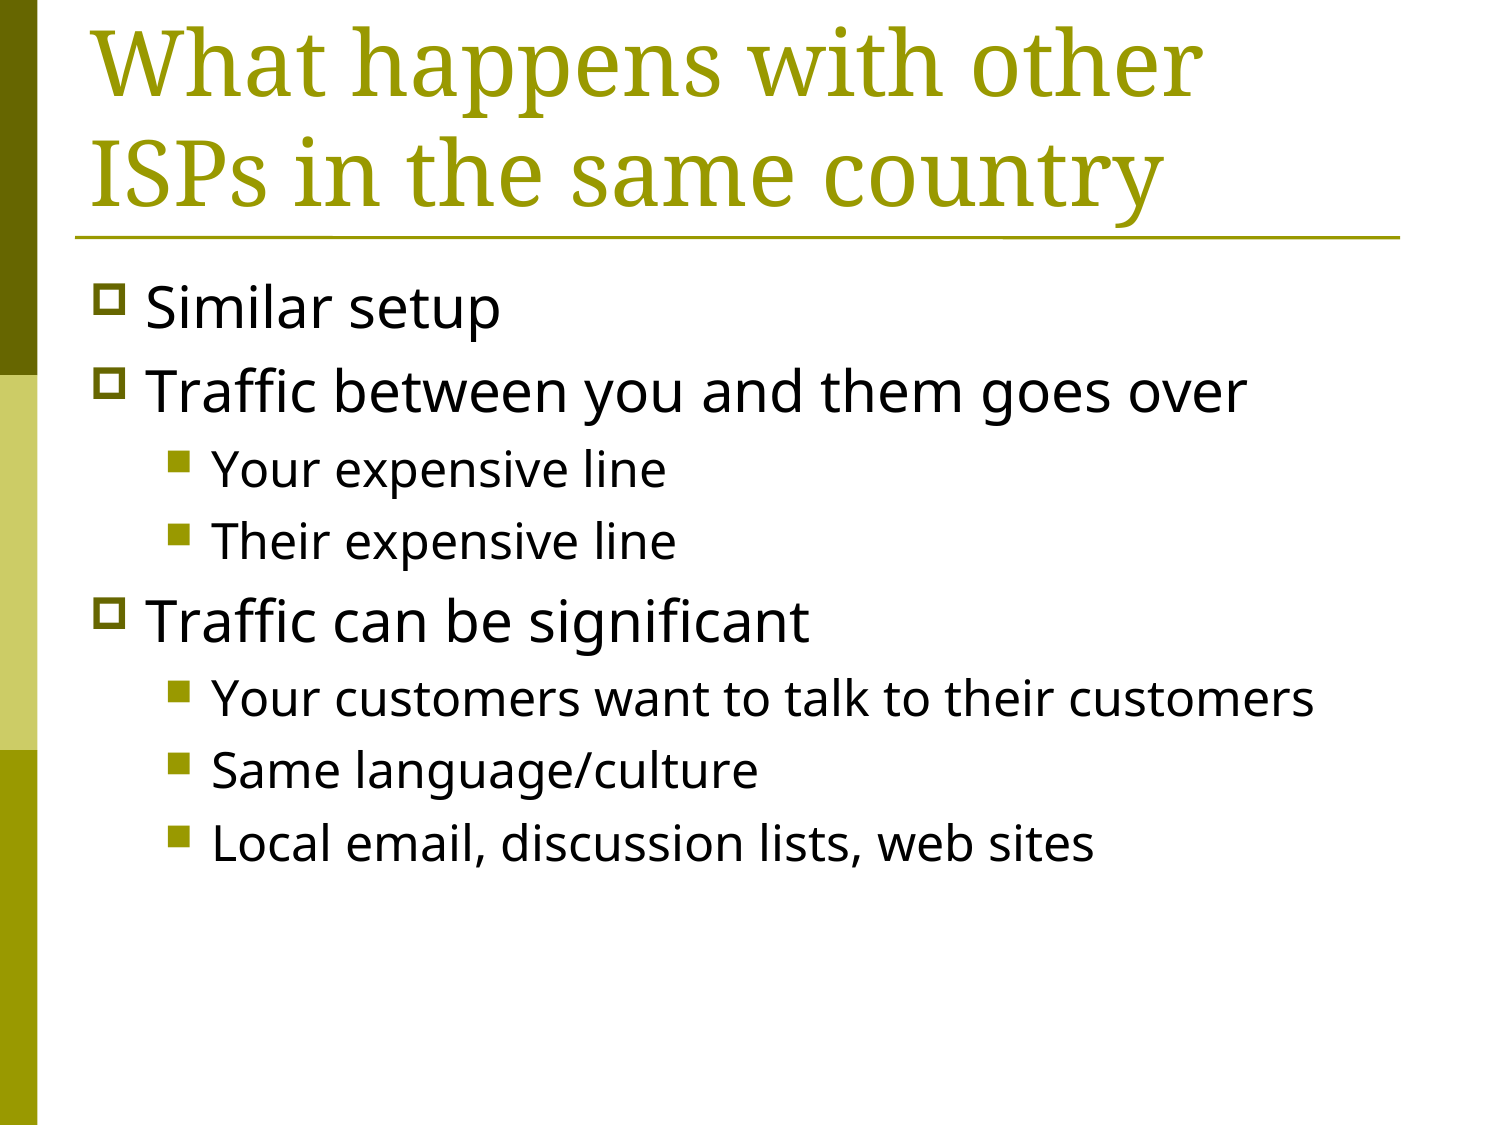

# What happens with other ISPs in the same country
Similar setup
Traffic between you and them goes over
Your expensive line
Their expensive line
Traffic can be significant
Your customers want to talk to their customers
Same language/culture
Local email, discussion lists, web sites